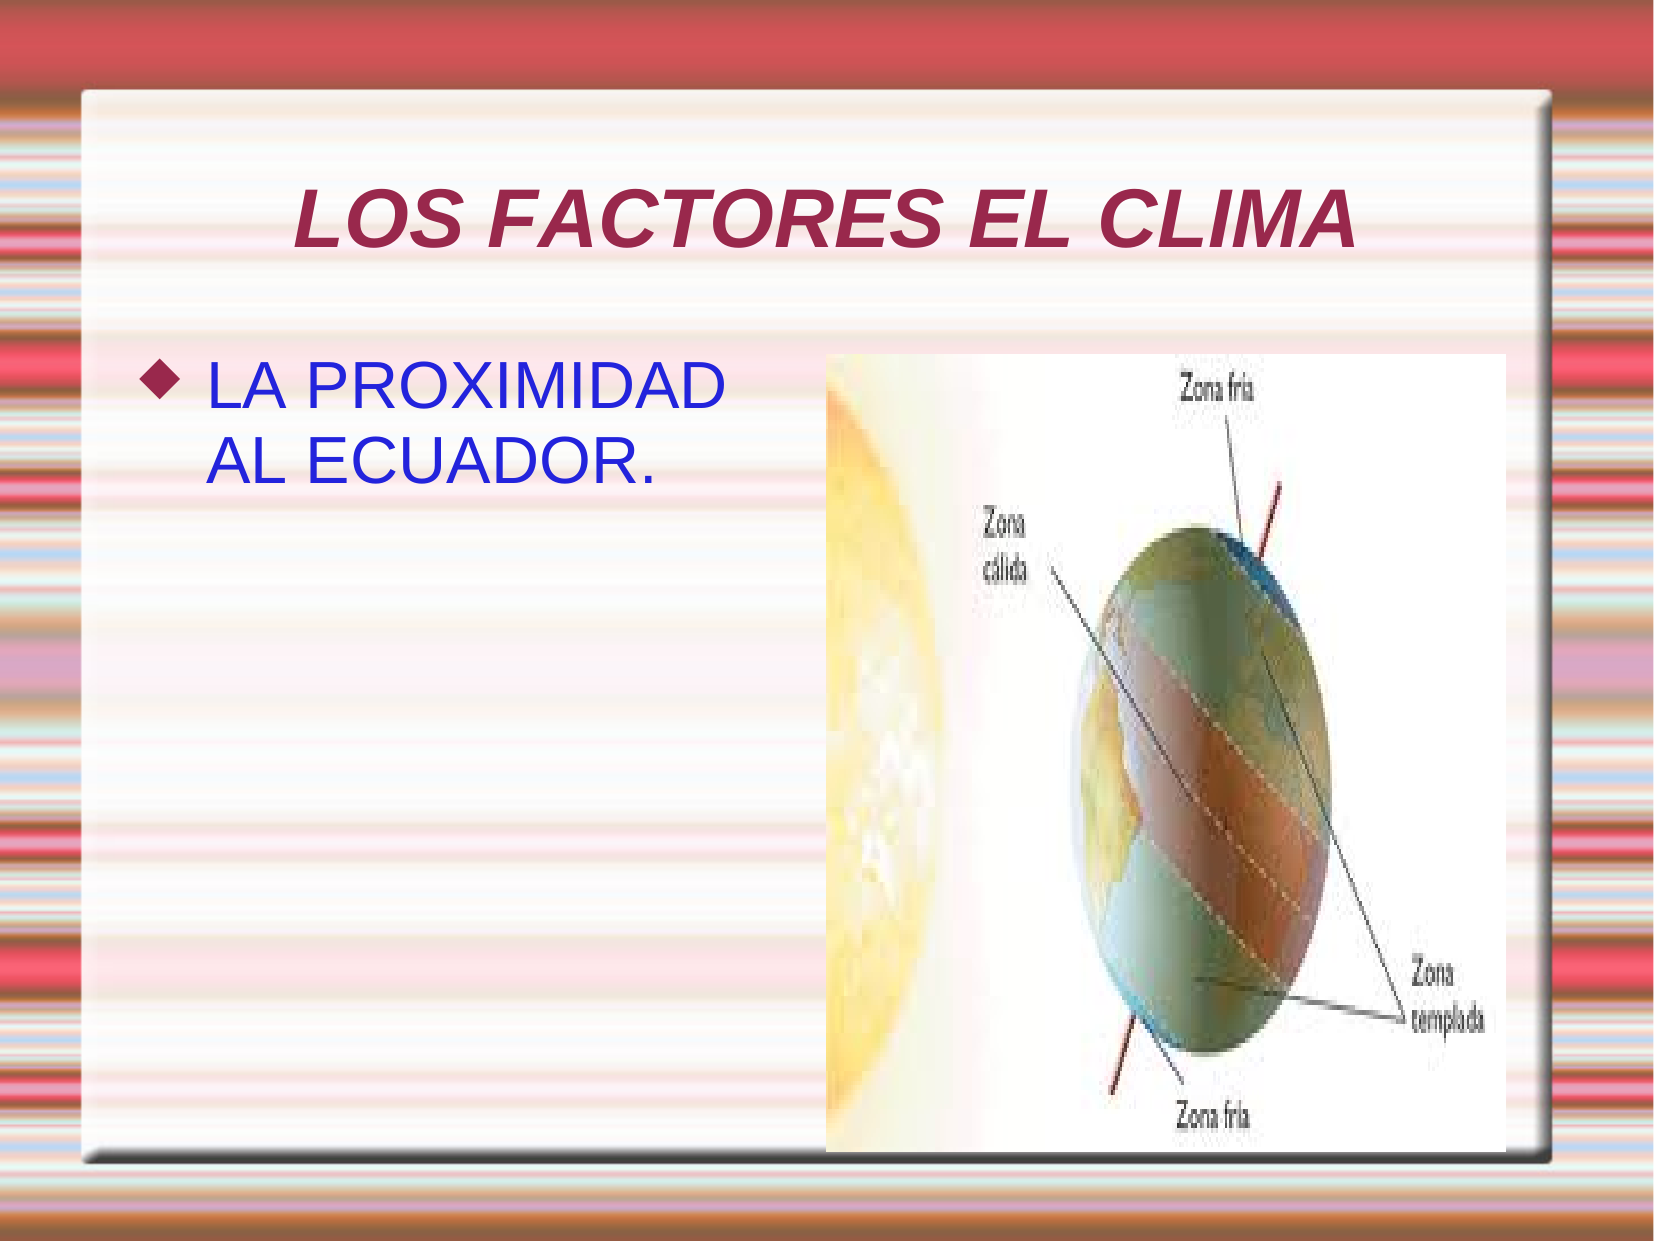

# LOS FACTORES EL CLIMA
LA PROXIMIDAD AL ECUADOR.